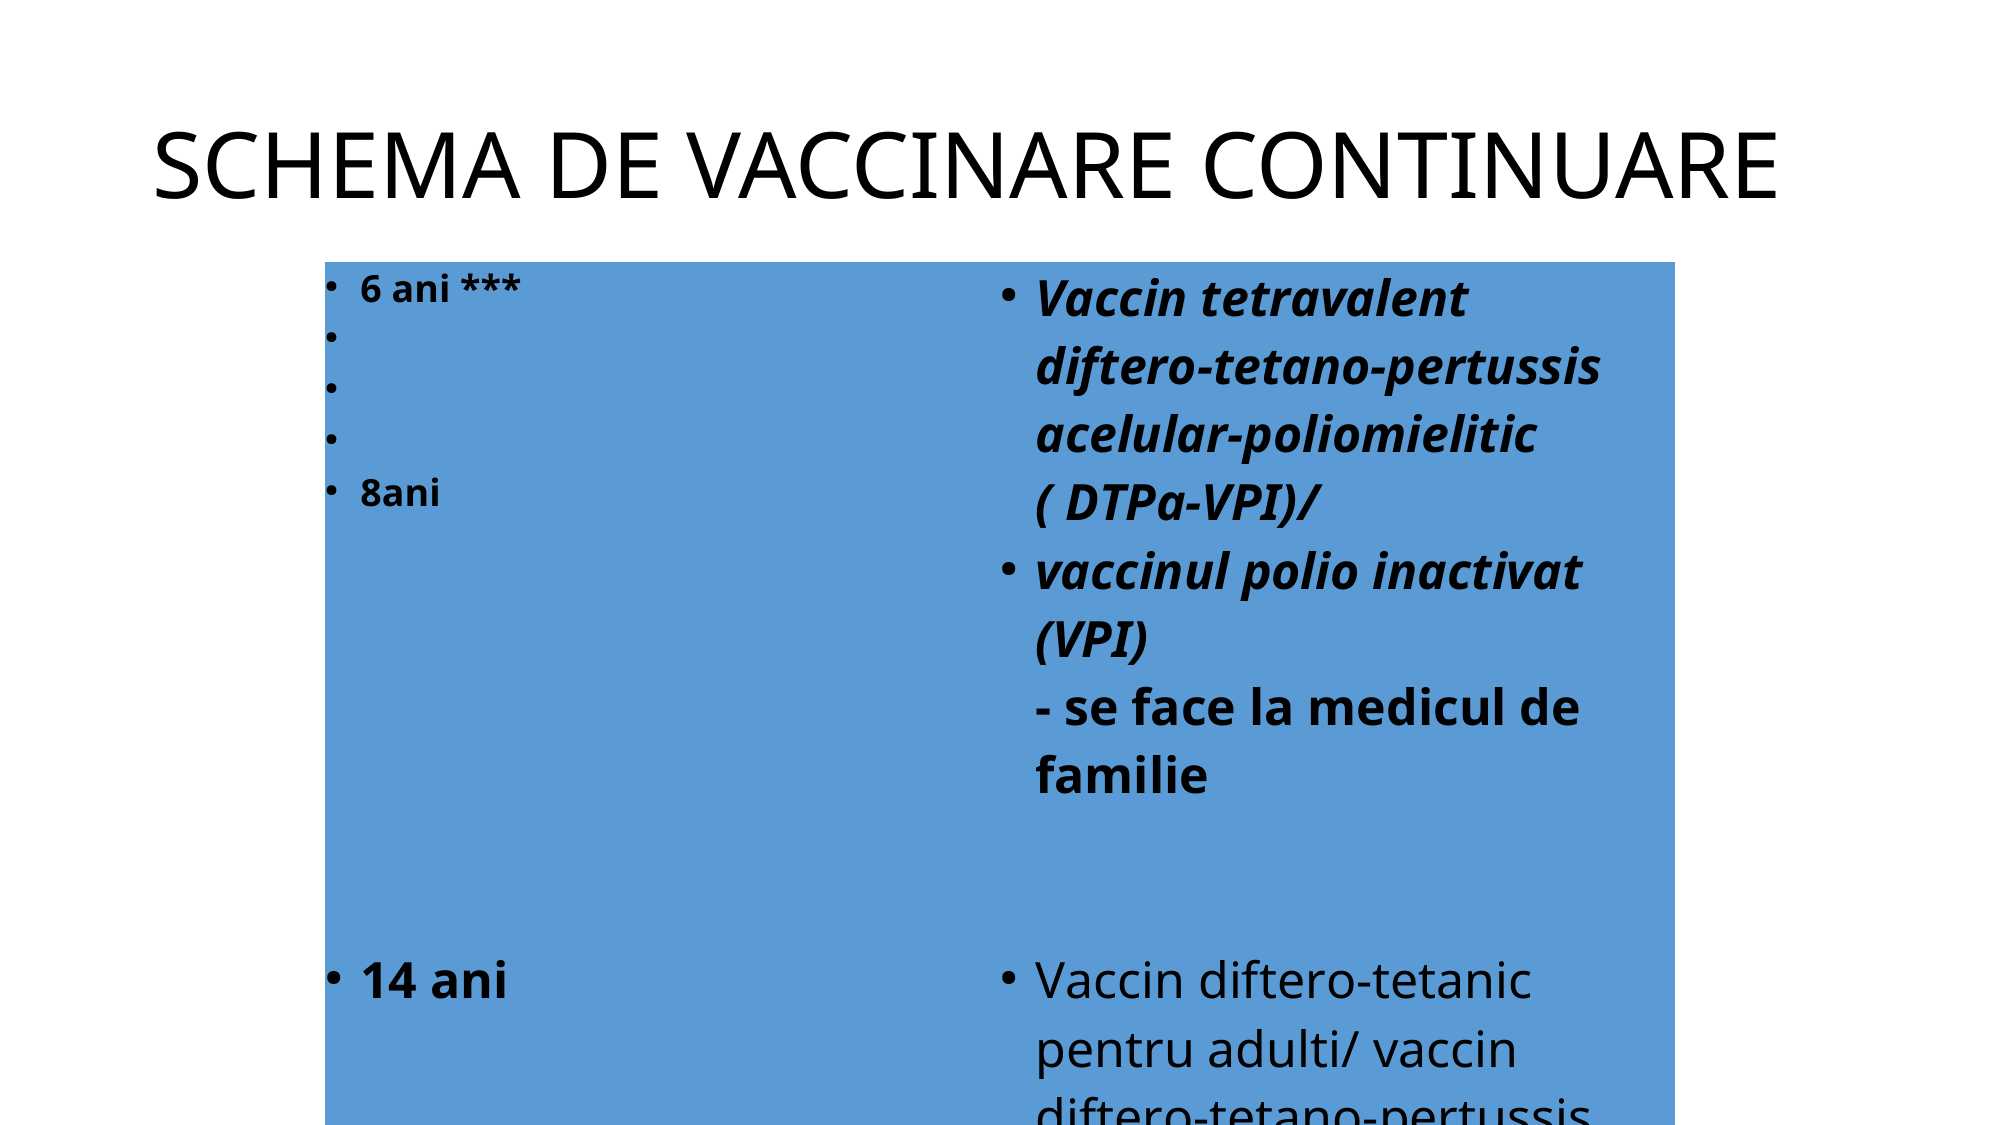

# SCHEMA DE VACCINARE CONTINUARE
| 6 ani \*\*\* 8ani | Vaccin tetravalent  diftero-tetano-pertussis acelular-poliomielitic ( DTPa-VPI)/ vaccinul polio inactivat (VPI) - se face la medicul de familie |
| --- | --- |
| 14 ani | Vaccin diftero-tetanic pentru adulti/ vaccin diftero-tetano-pertussis acelular  - se face la medicul de familie |